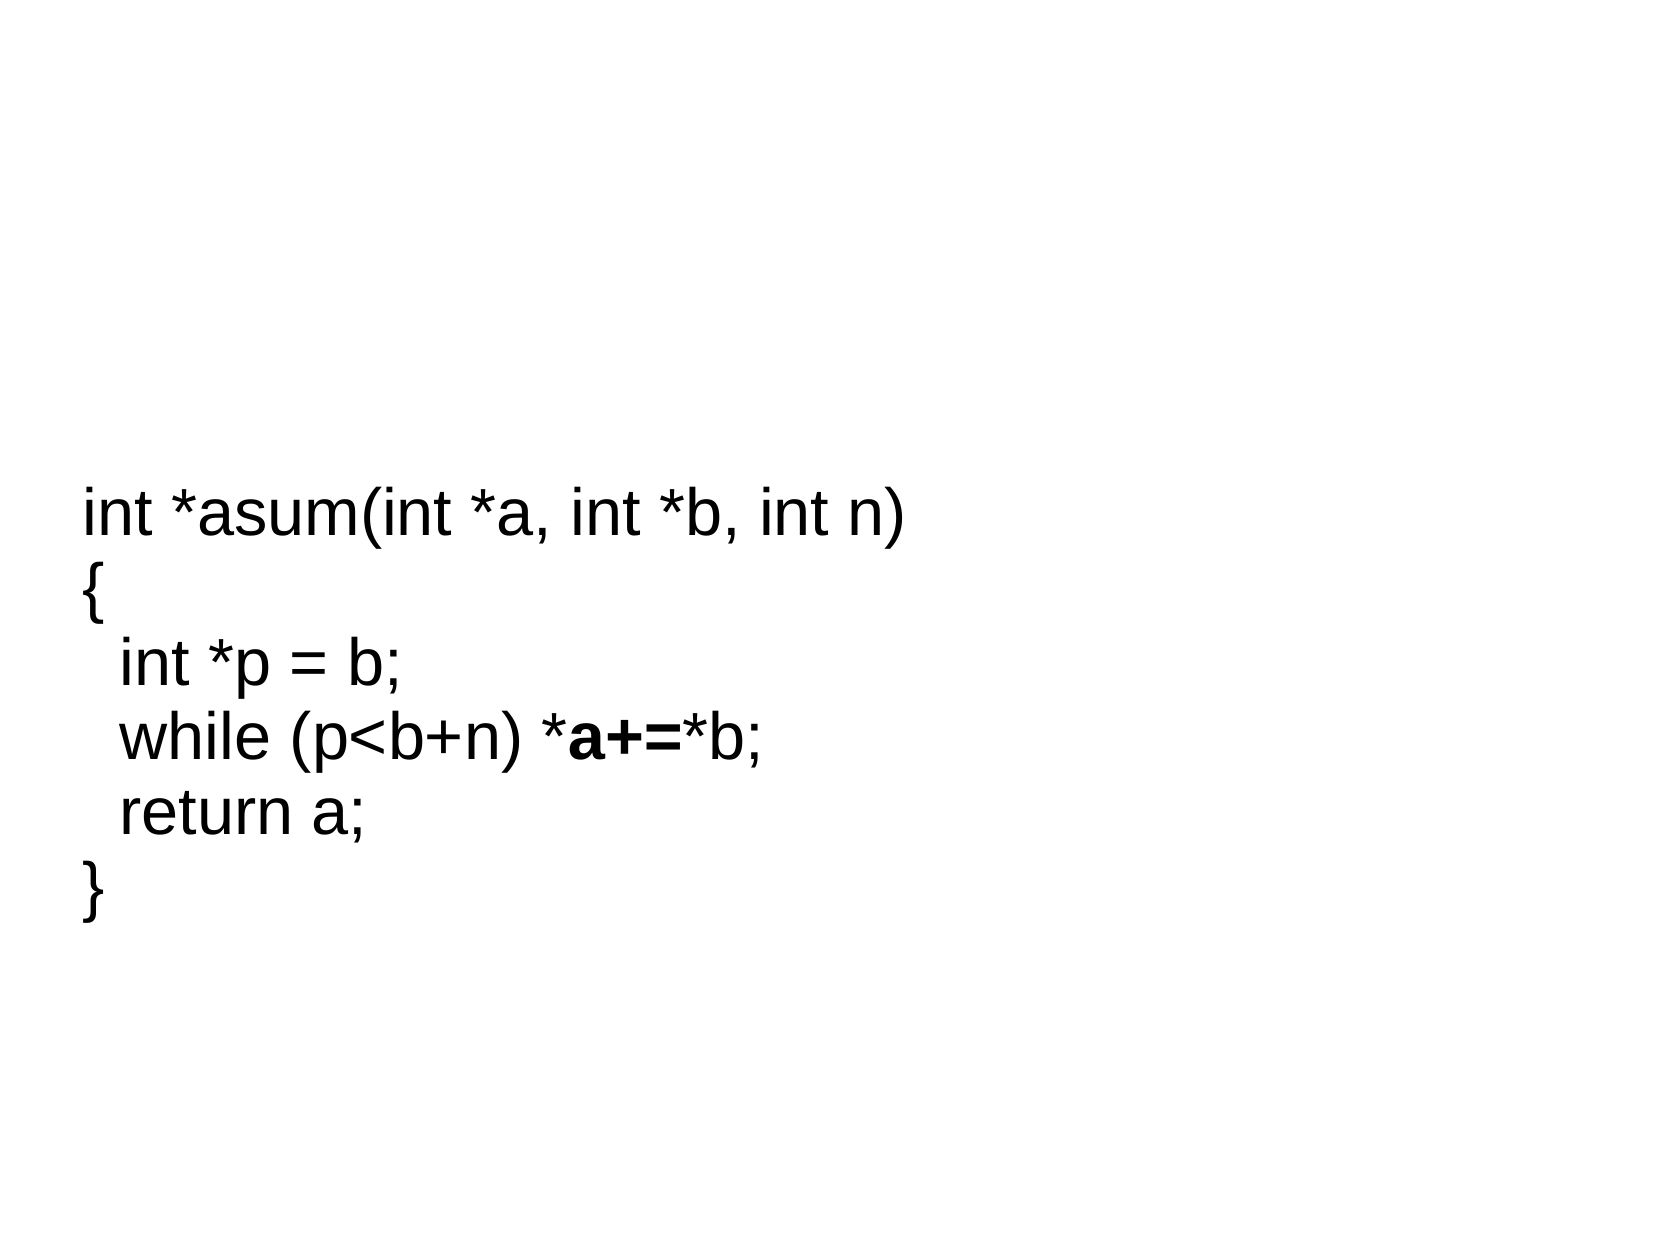

int *asum(int *a, int *b, int n)
{
 int *p = b;
 while (p<b+n) *a+=*b;
 return a;
}